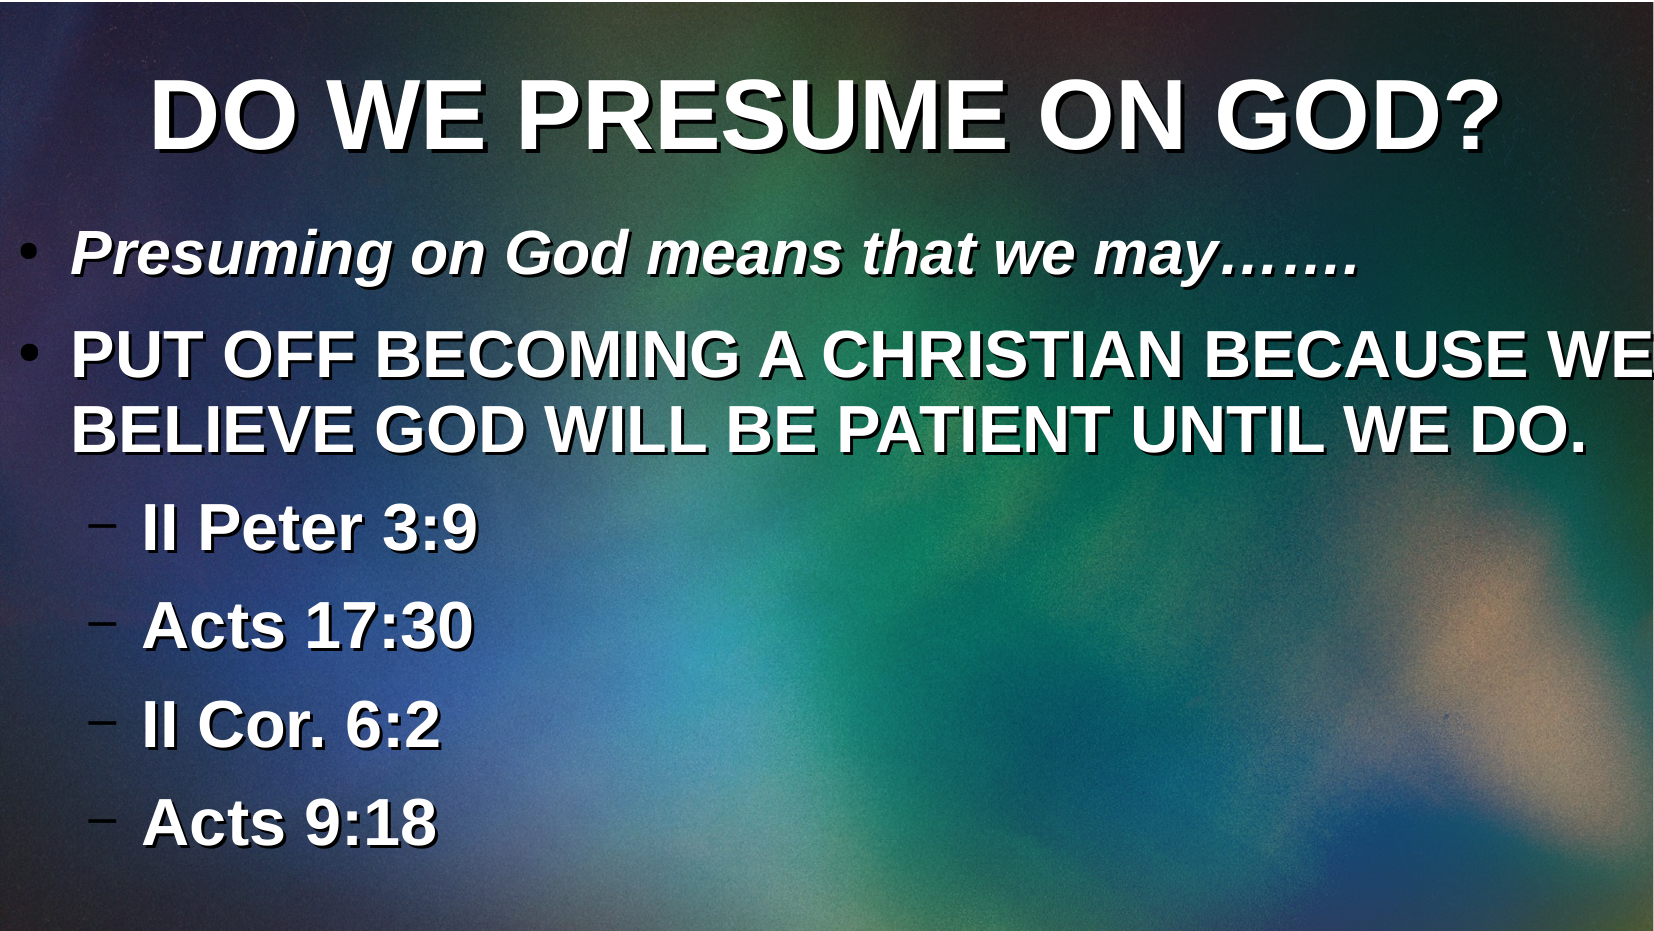

# DO WE PRESUME ON GOD?
Presuming on God means that we may…….
PUT OFF BECOMING A CHRISTIAN BECAUSE WE BELIEVE GOD WILL BE PATIENT UNTIL WE DO.
II Peter 3:9
Acts 17:30
II Cor. 6:2
Acts 9:18